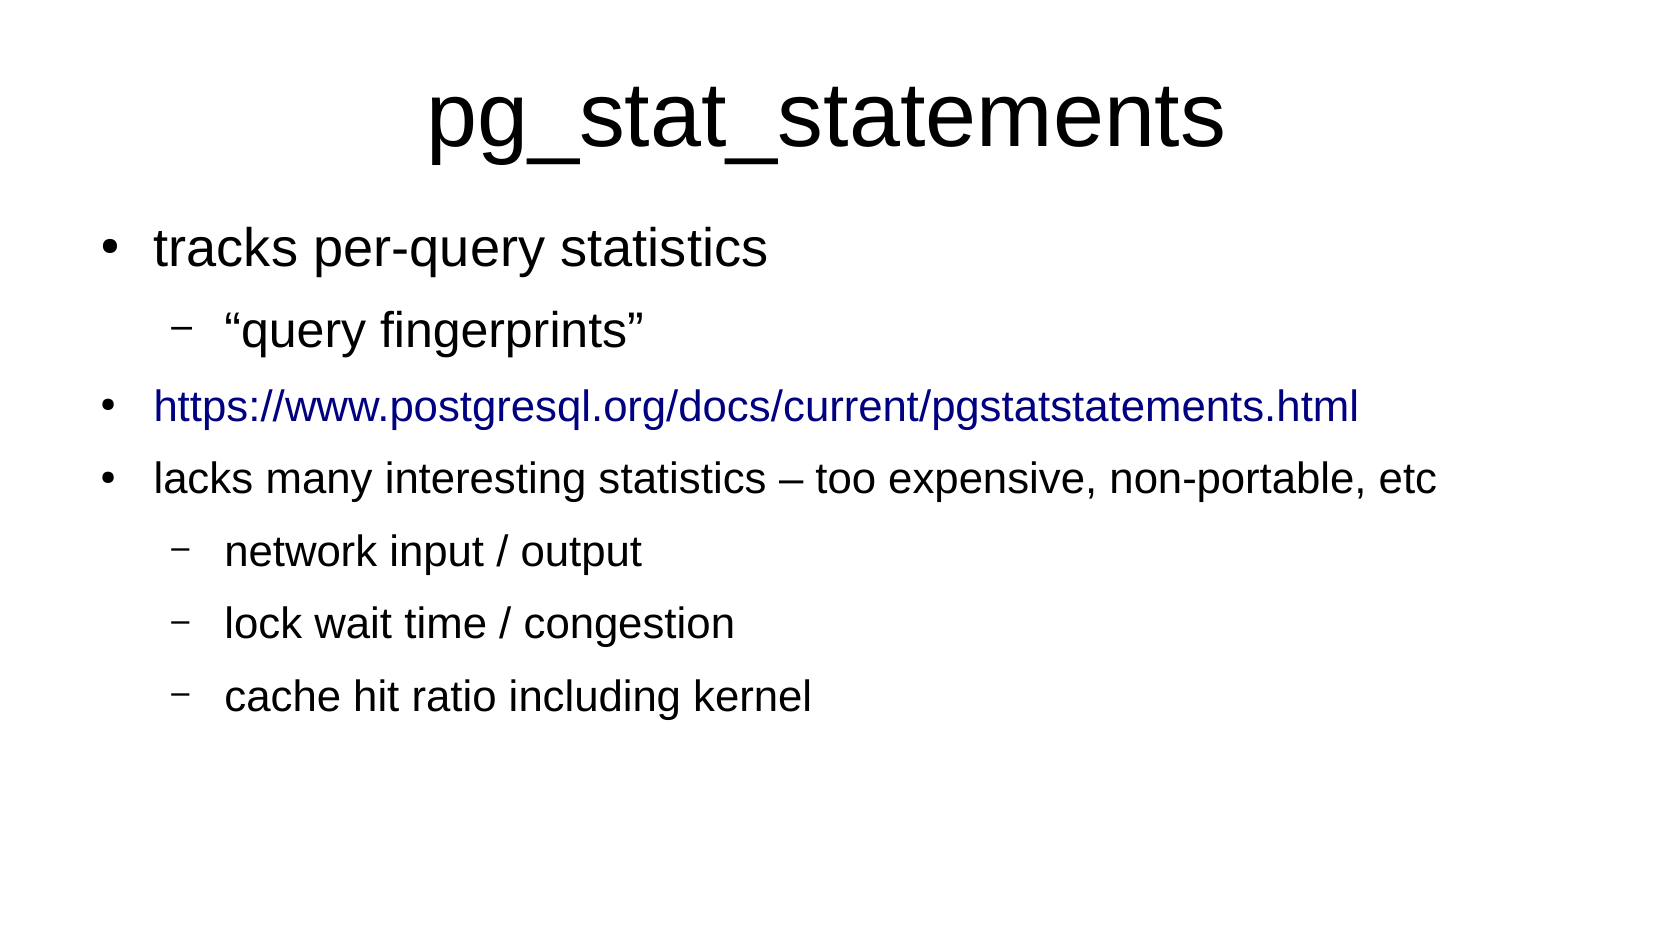

# pg_stat_statements
tracks per-query statistics
“query fingerprints”
https://www.postgresql.org/docs/current/pgstatstatements.html
lacks many interesting statistics – too expensive, non-portable, etc
network input / output
lock wait time / congestion
cache hit ratio including kernel